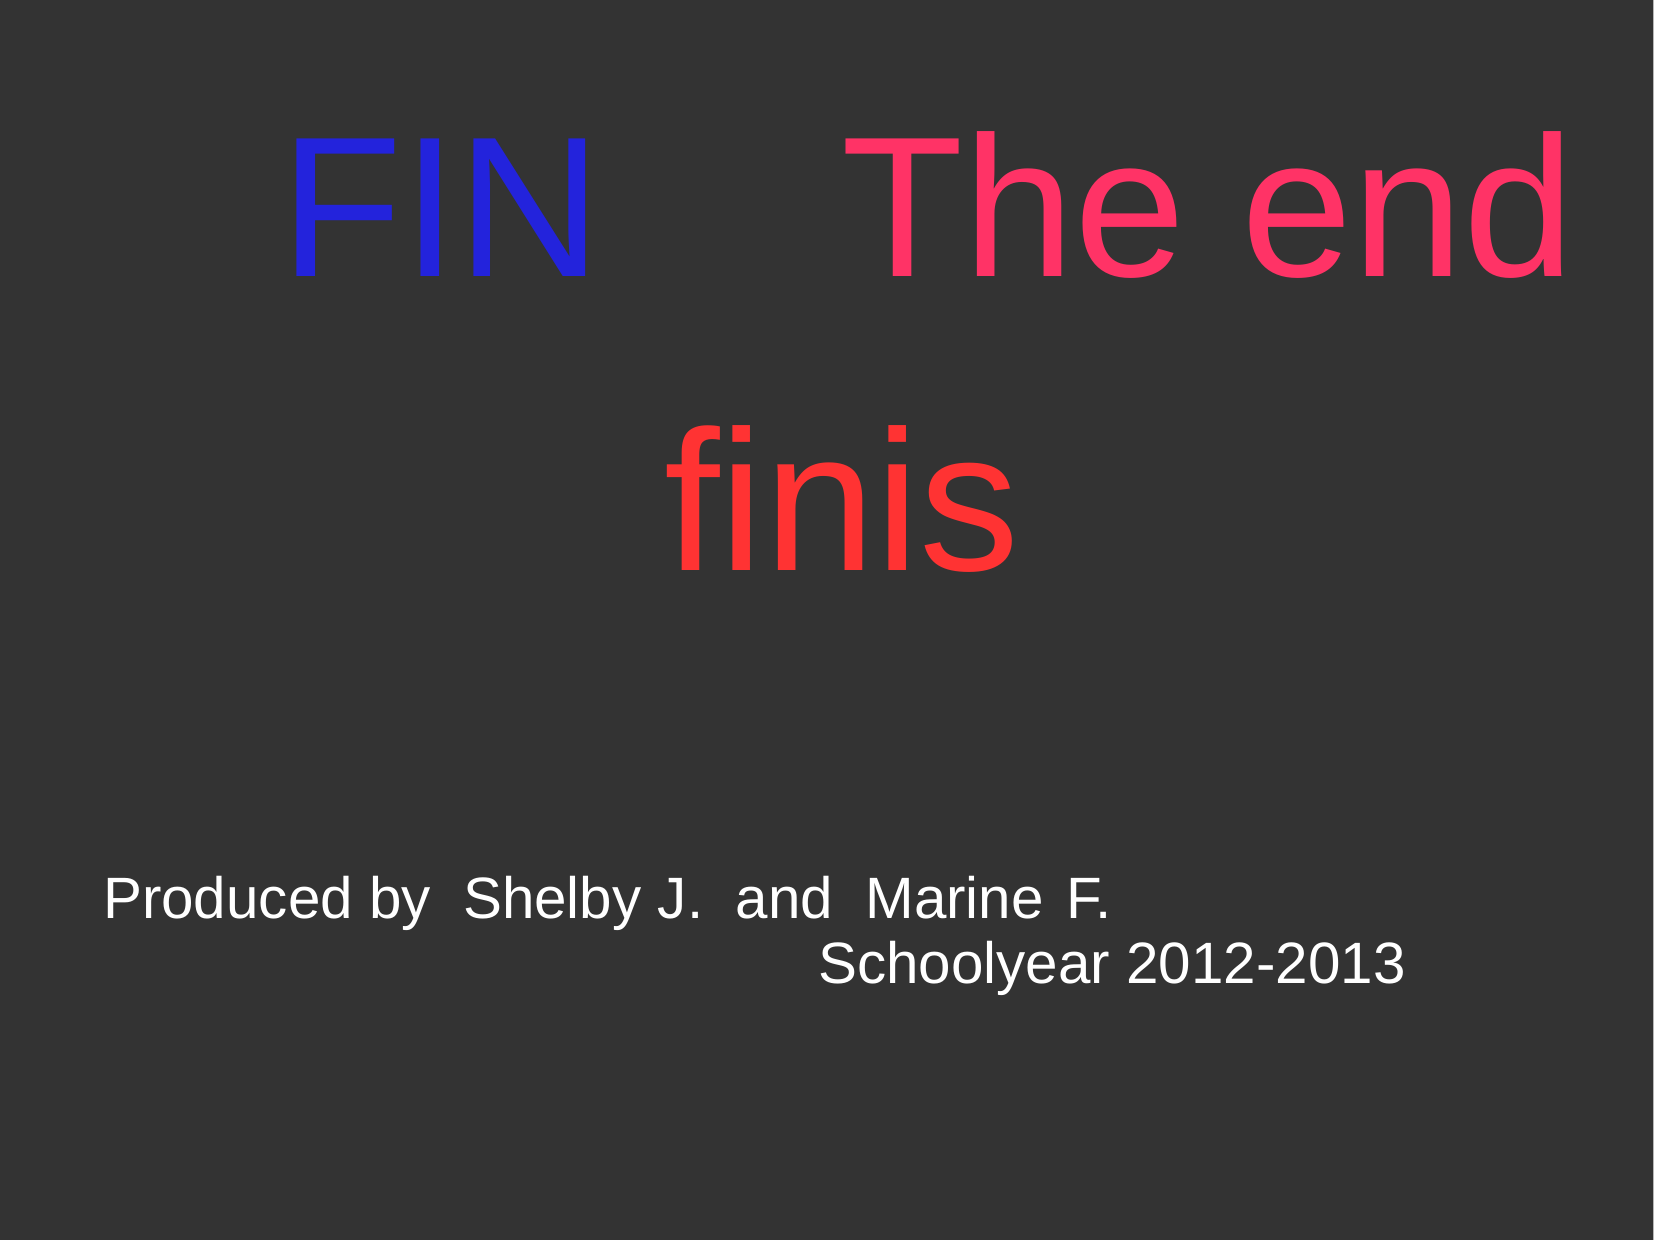

FIN
The end
finis
Produced by Shelby J. and Marine F.
 Schoolyear 2012-2013